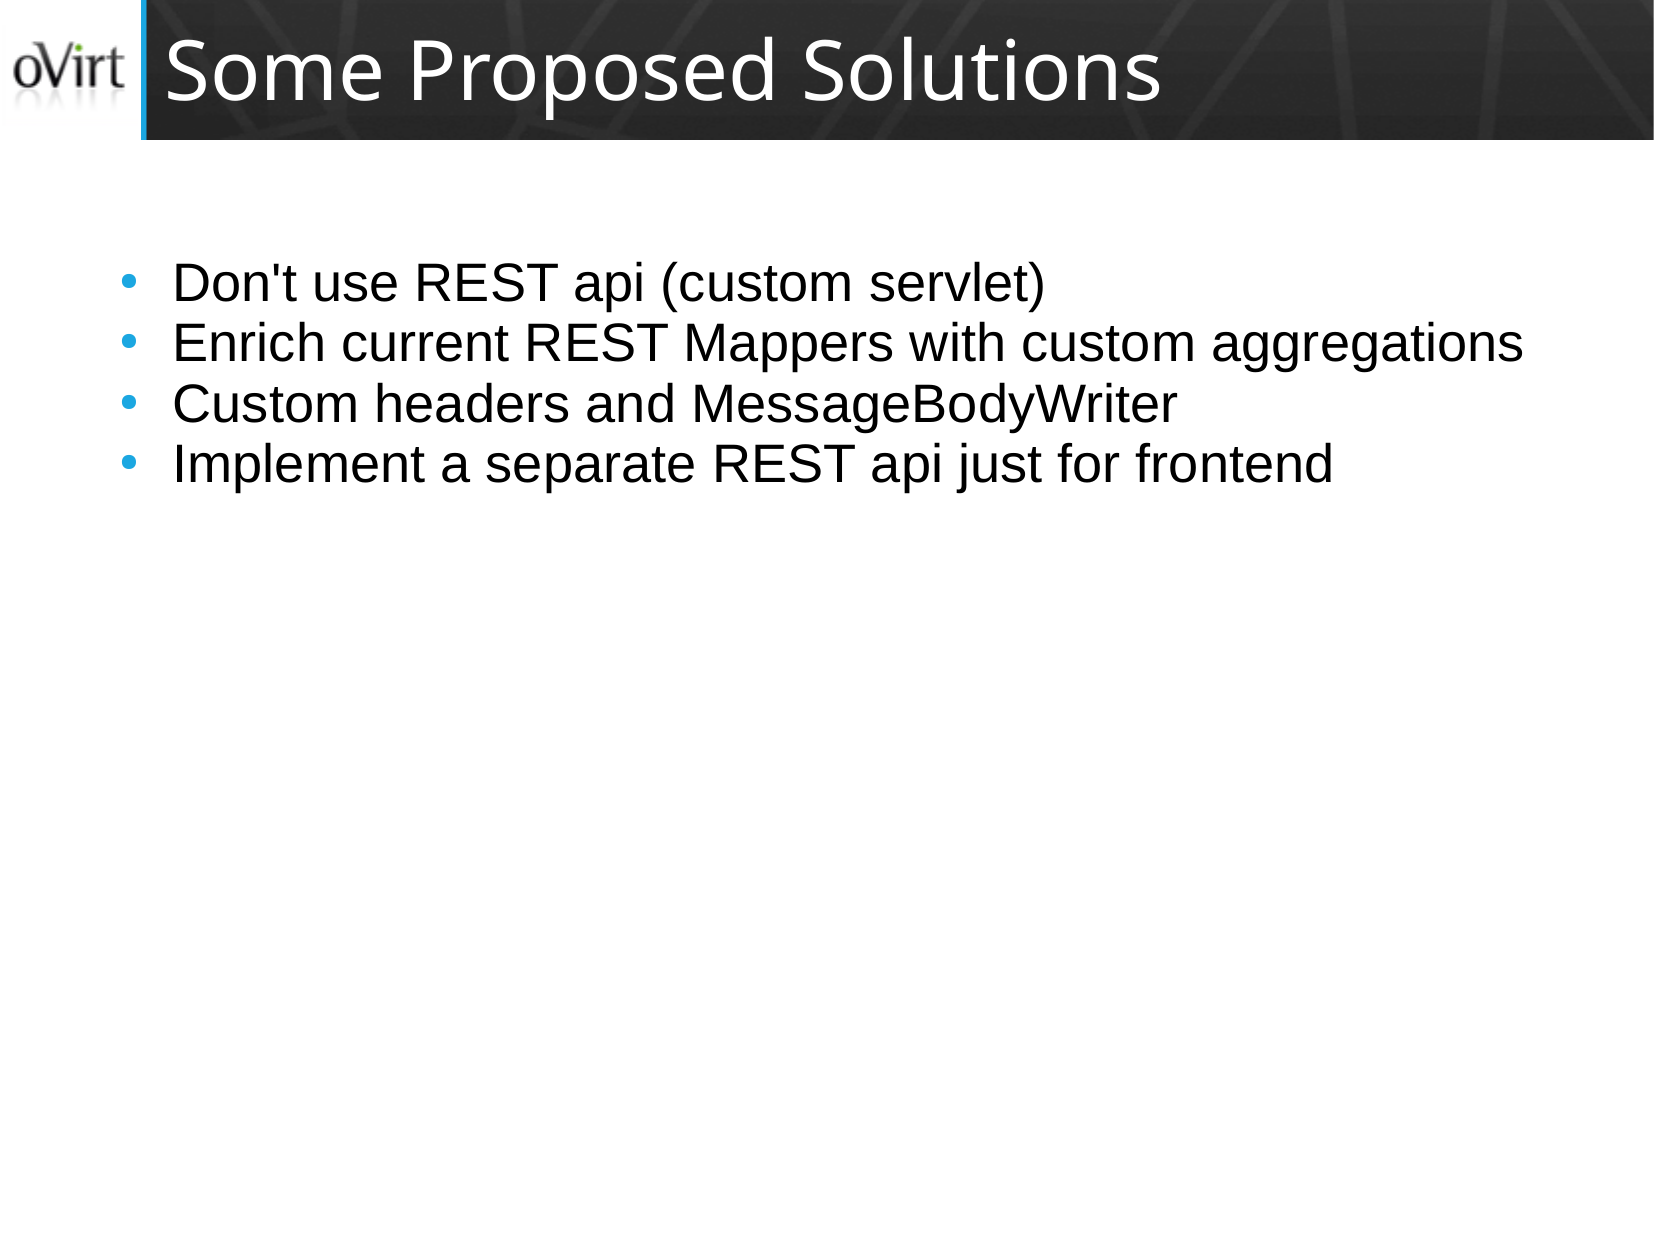

# Some Proposed Solutions
Don't use REST api (custom servlet)
Enrich current REST Mappers with custom aggregations
Custom headers and MessageBodyWriter
Implement a separate REST api just for frontend